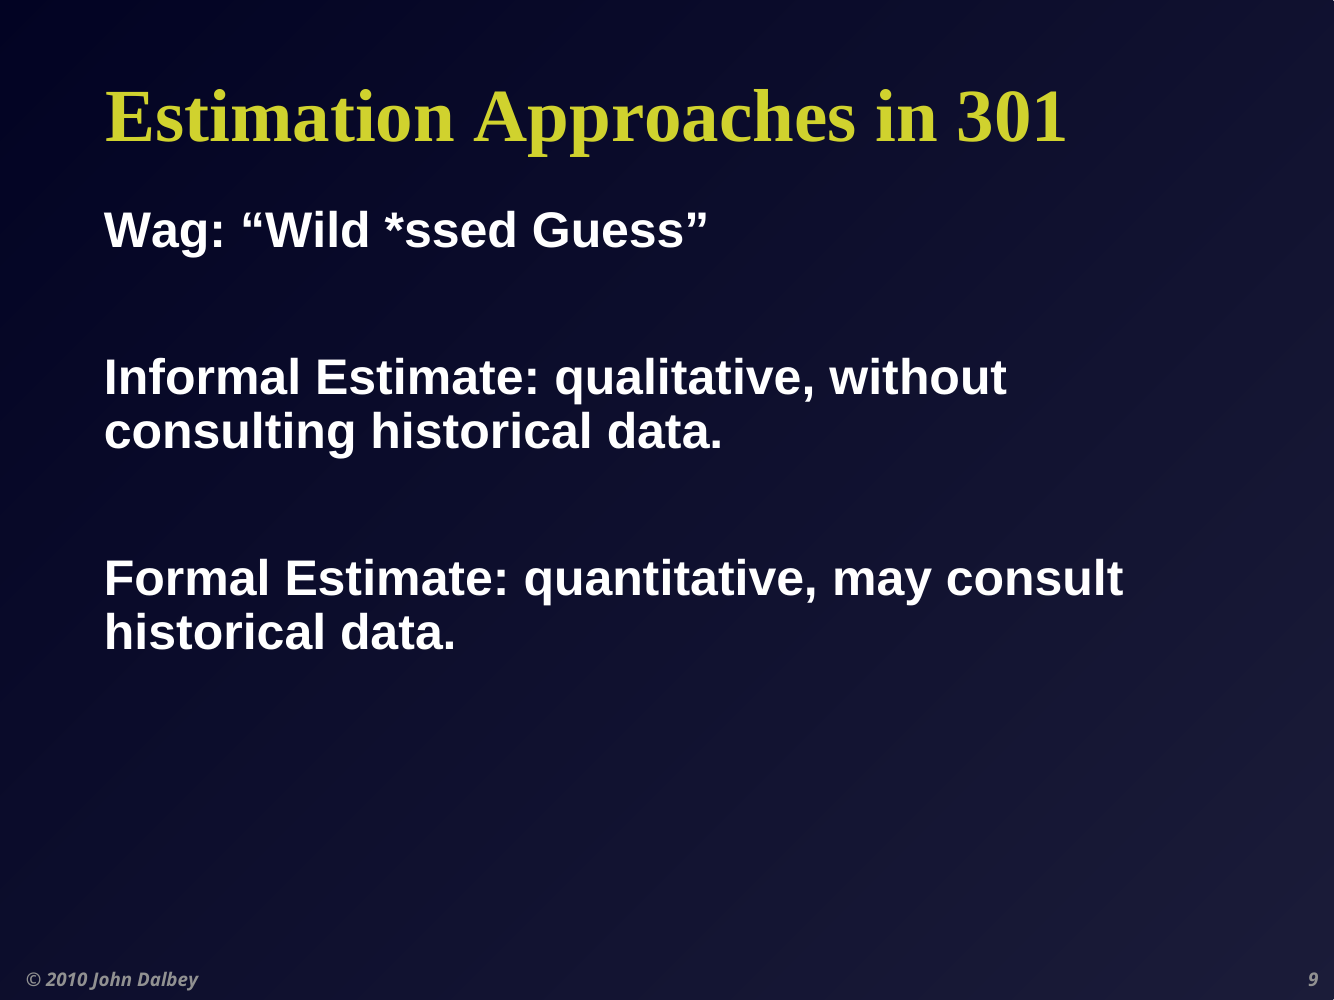

# Estimation Approaches in 301
Wag: “Wild *ssed Guess”
Informal Estimate: qualitative, without consulting historical data.
Formal Estimate: quantitative, may consult historical data.